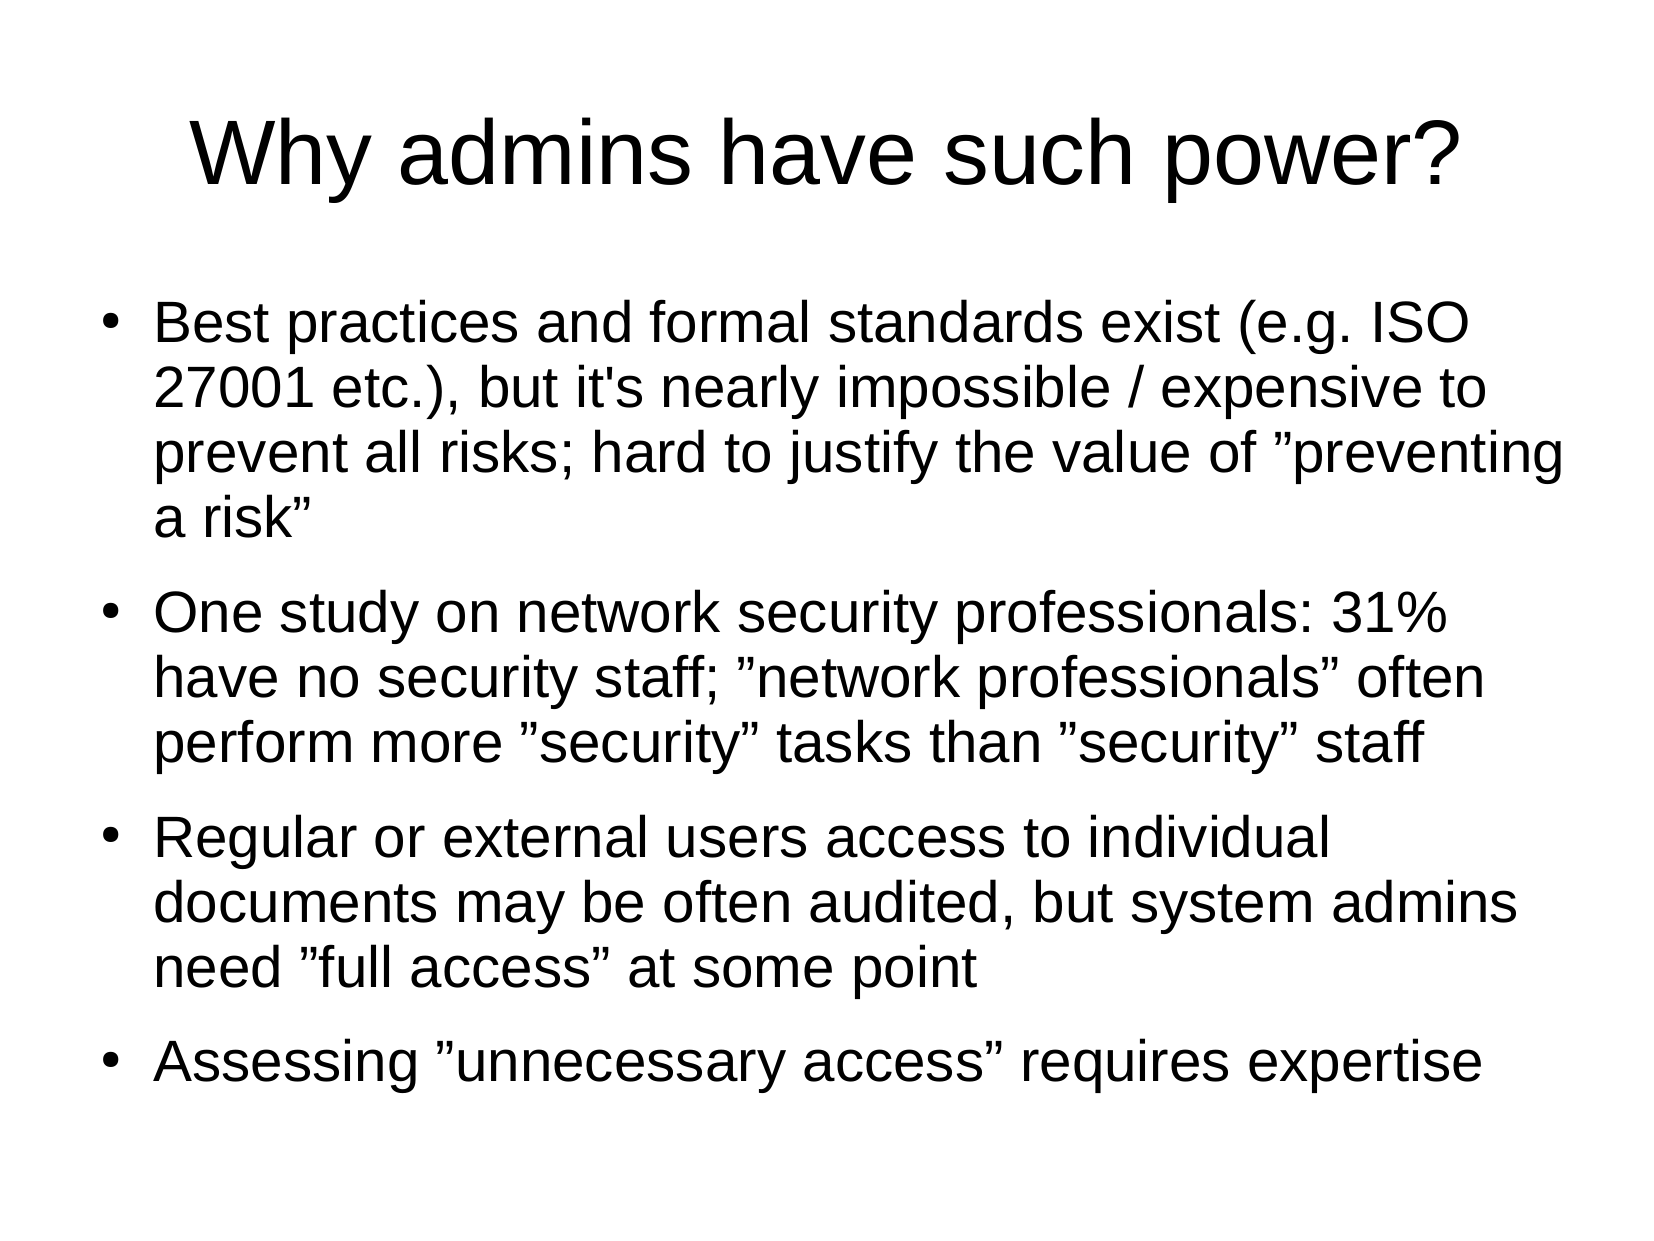

# Why admins have such power?
Best practices and formal standards exist (e.g. ISO 27001 etc.), but it's nearly impossible / expensive to prevent all risks; hard to justify the value of ”preventing a risk”
One study on network security professionals: 31% have no security staff; ”network professionals” often perform more ”security” tasks than ”security” staff
Regular or external users access to individual documents may be often audited, but system admins need ”full access” at some point
Assessing ”unnecessary access” requires expertise